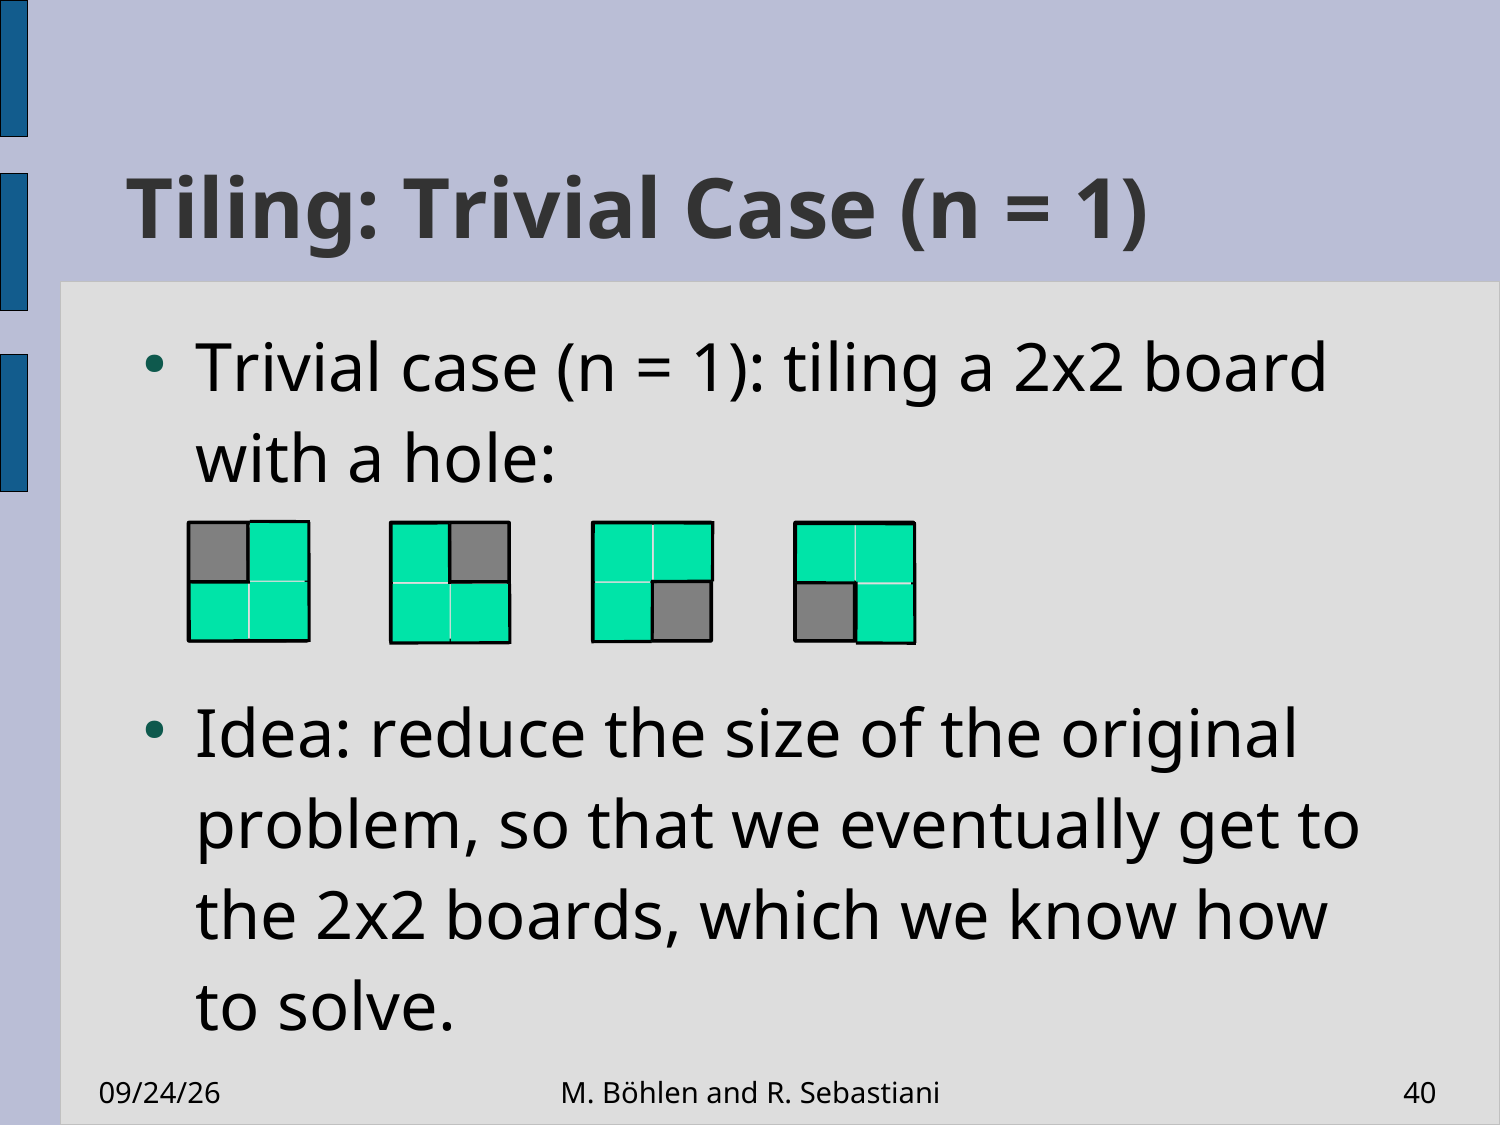

# Tiling: Trivial Case (n = 1)
Trivial case (n = 1): tiling a 2x2 board with a hole:
Idea: reduce the size of the original problem, so that we eventually get to the 2x2 boards, which we know how to solve.
M. Böhlen and R. Sebastiani
40